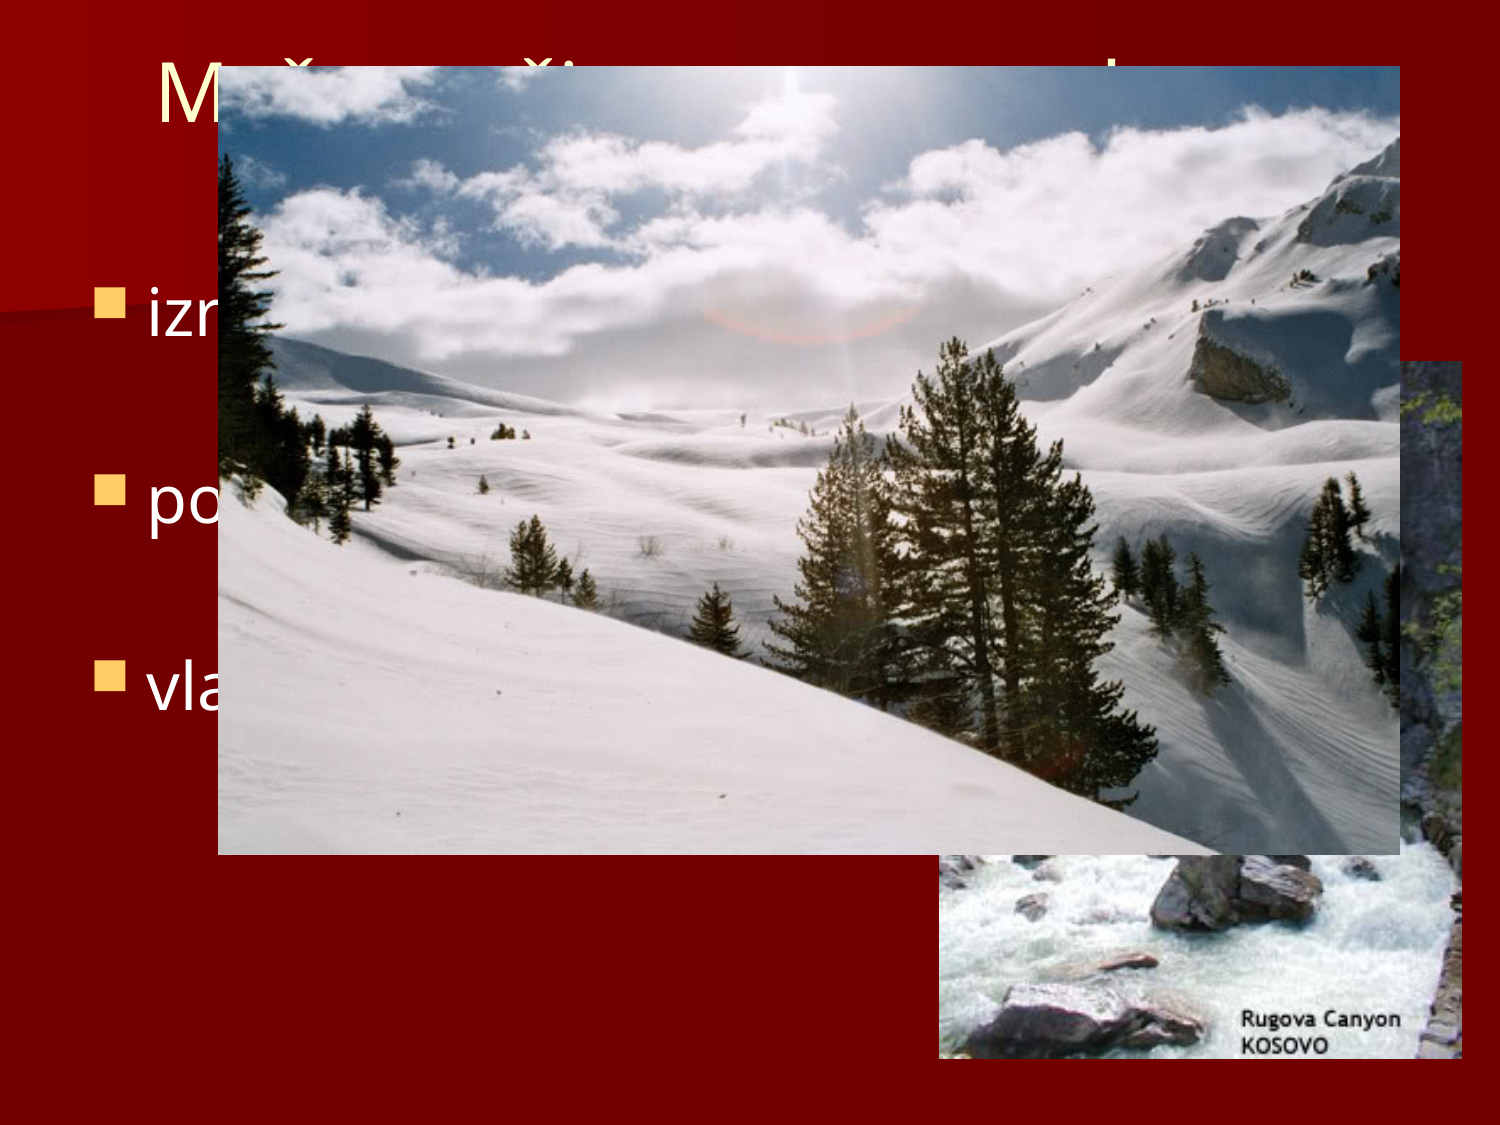

# Možne rešitve za gospodarstvo
izrabljanje energetskega sektorja.
potencial je tudi v kmetijstvu
vlaganje v razvoj turizma.